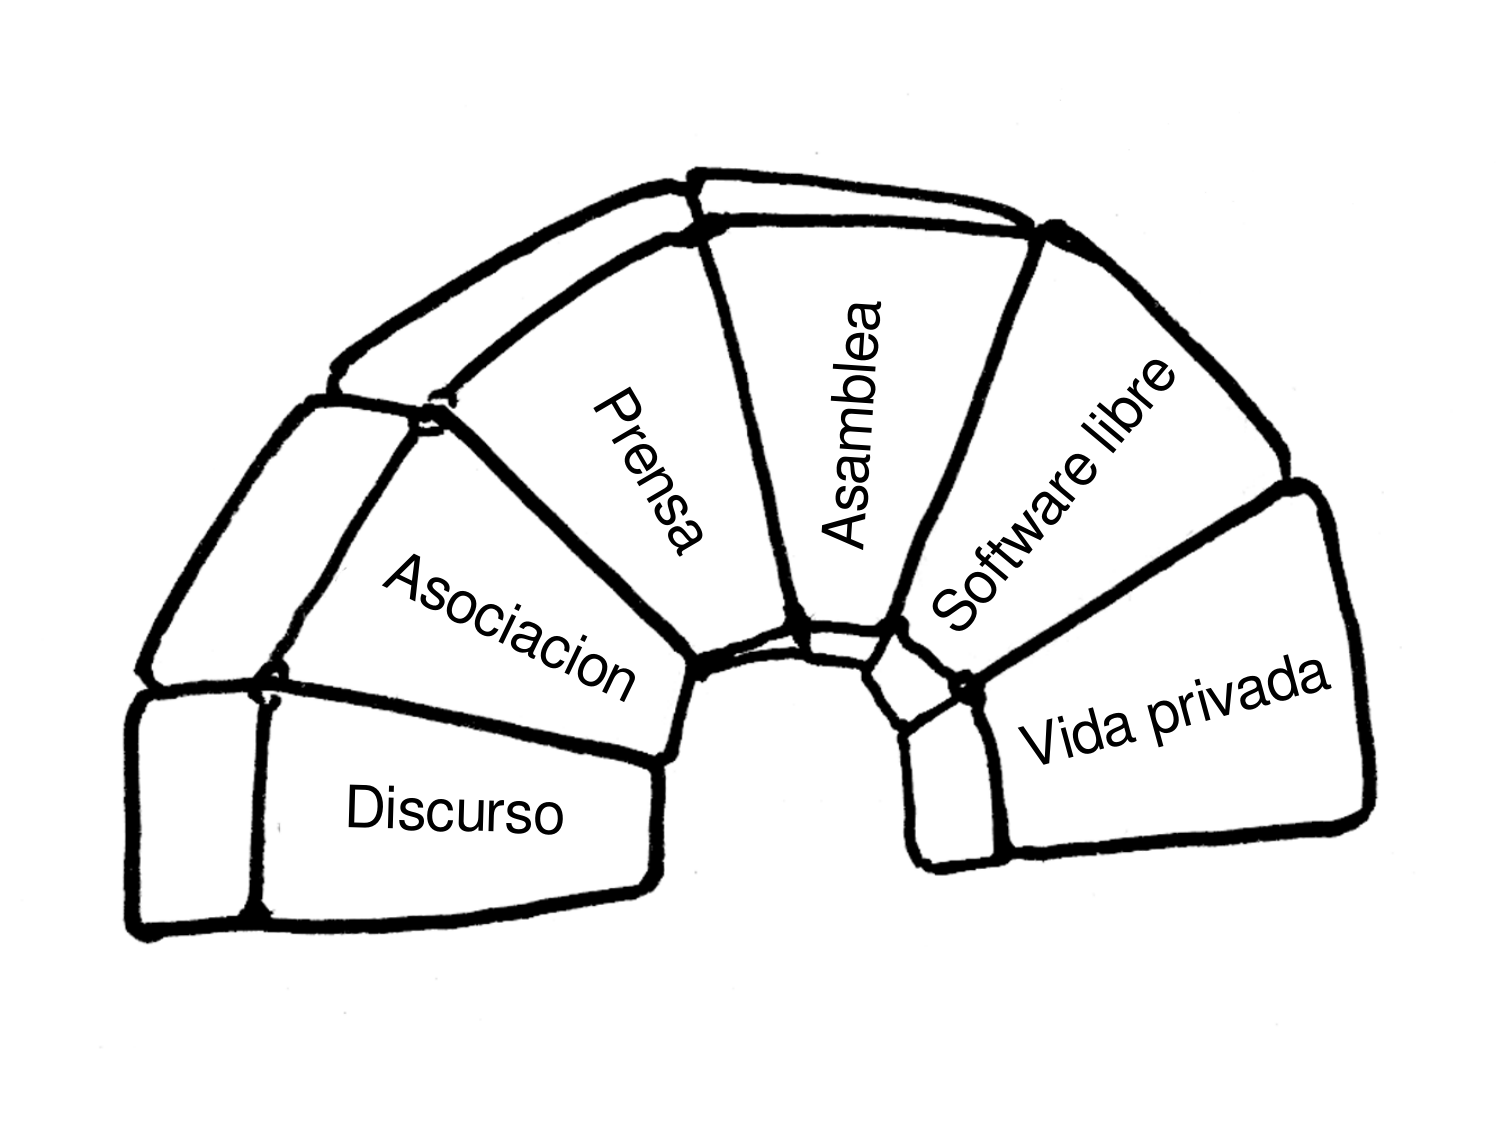

Asamblea
Prensa
Software libre
Asociacion
Vida privada
Discurso